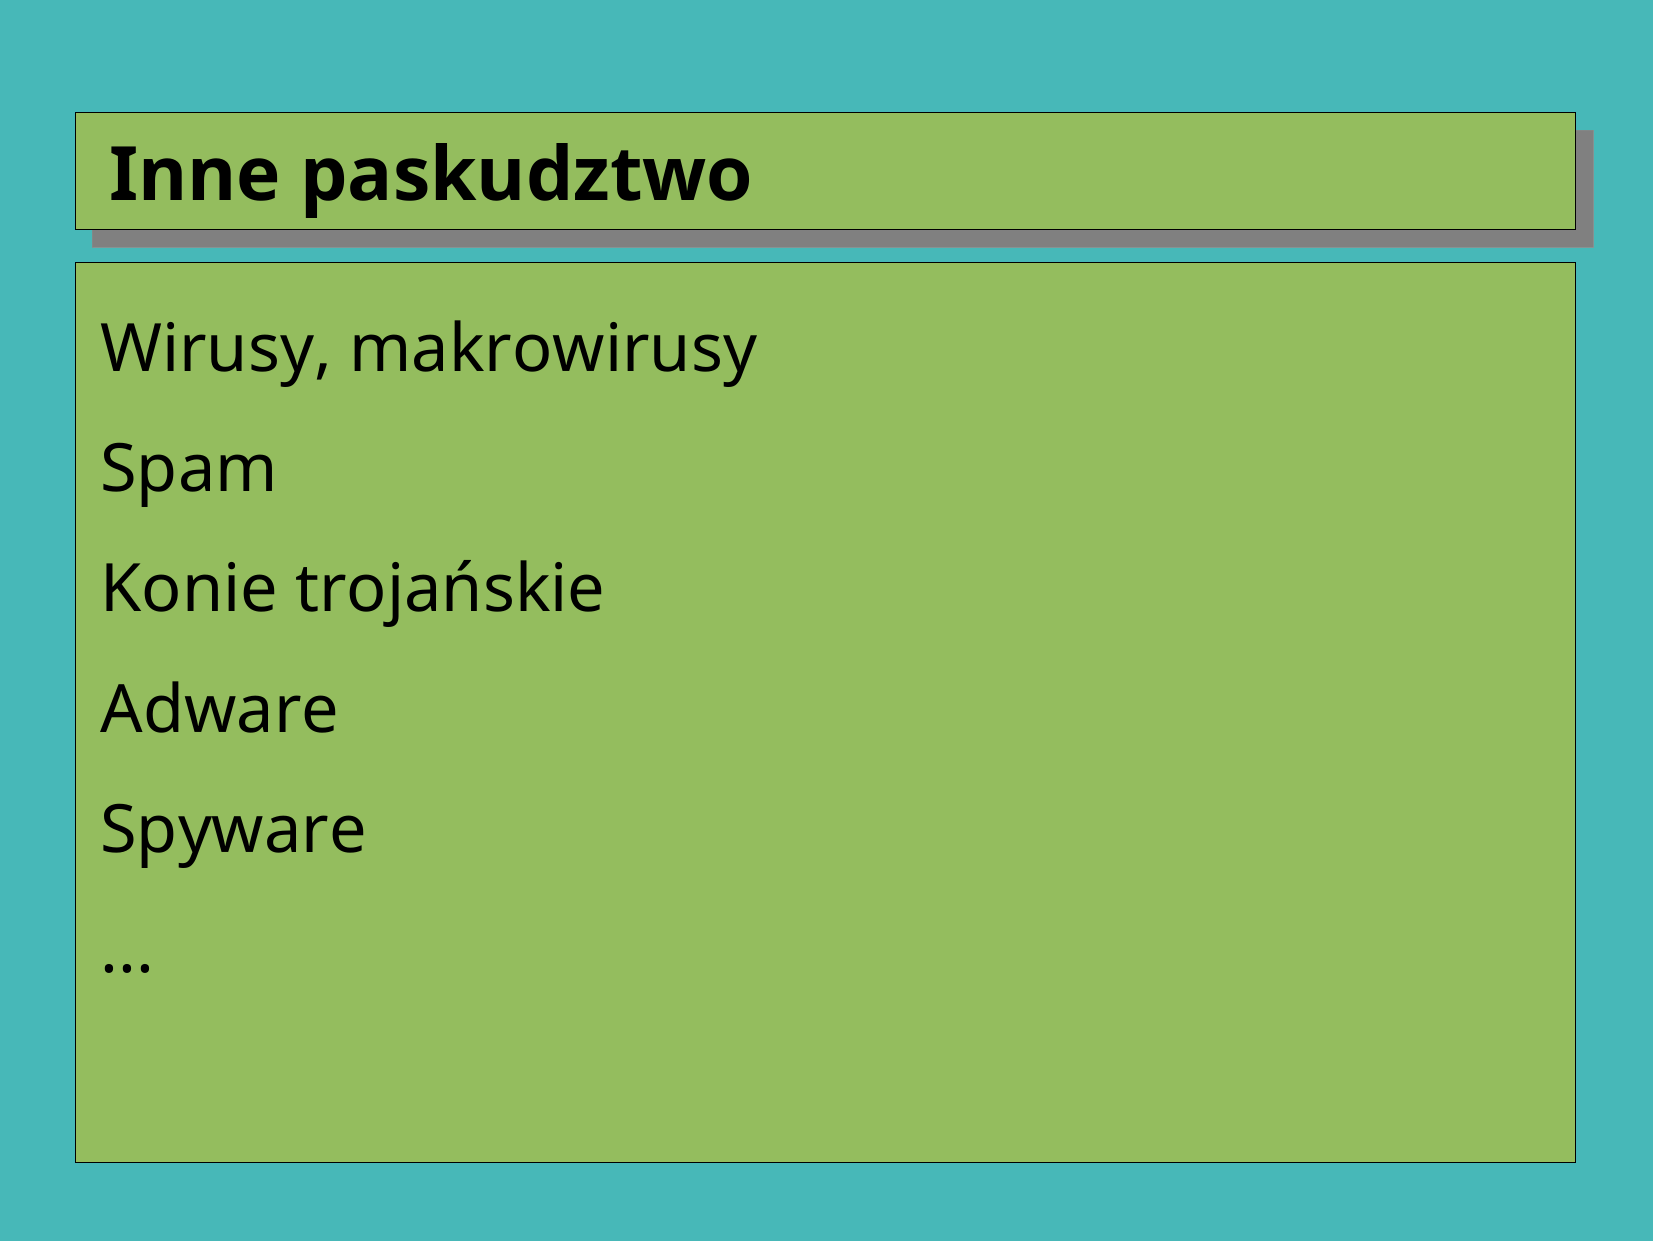

Inne paskudztwo
# Wirusy, makrowirusy
Spam
Konie trojańskie
Adware
Spyware
...